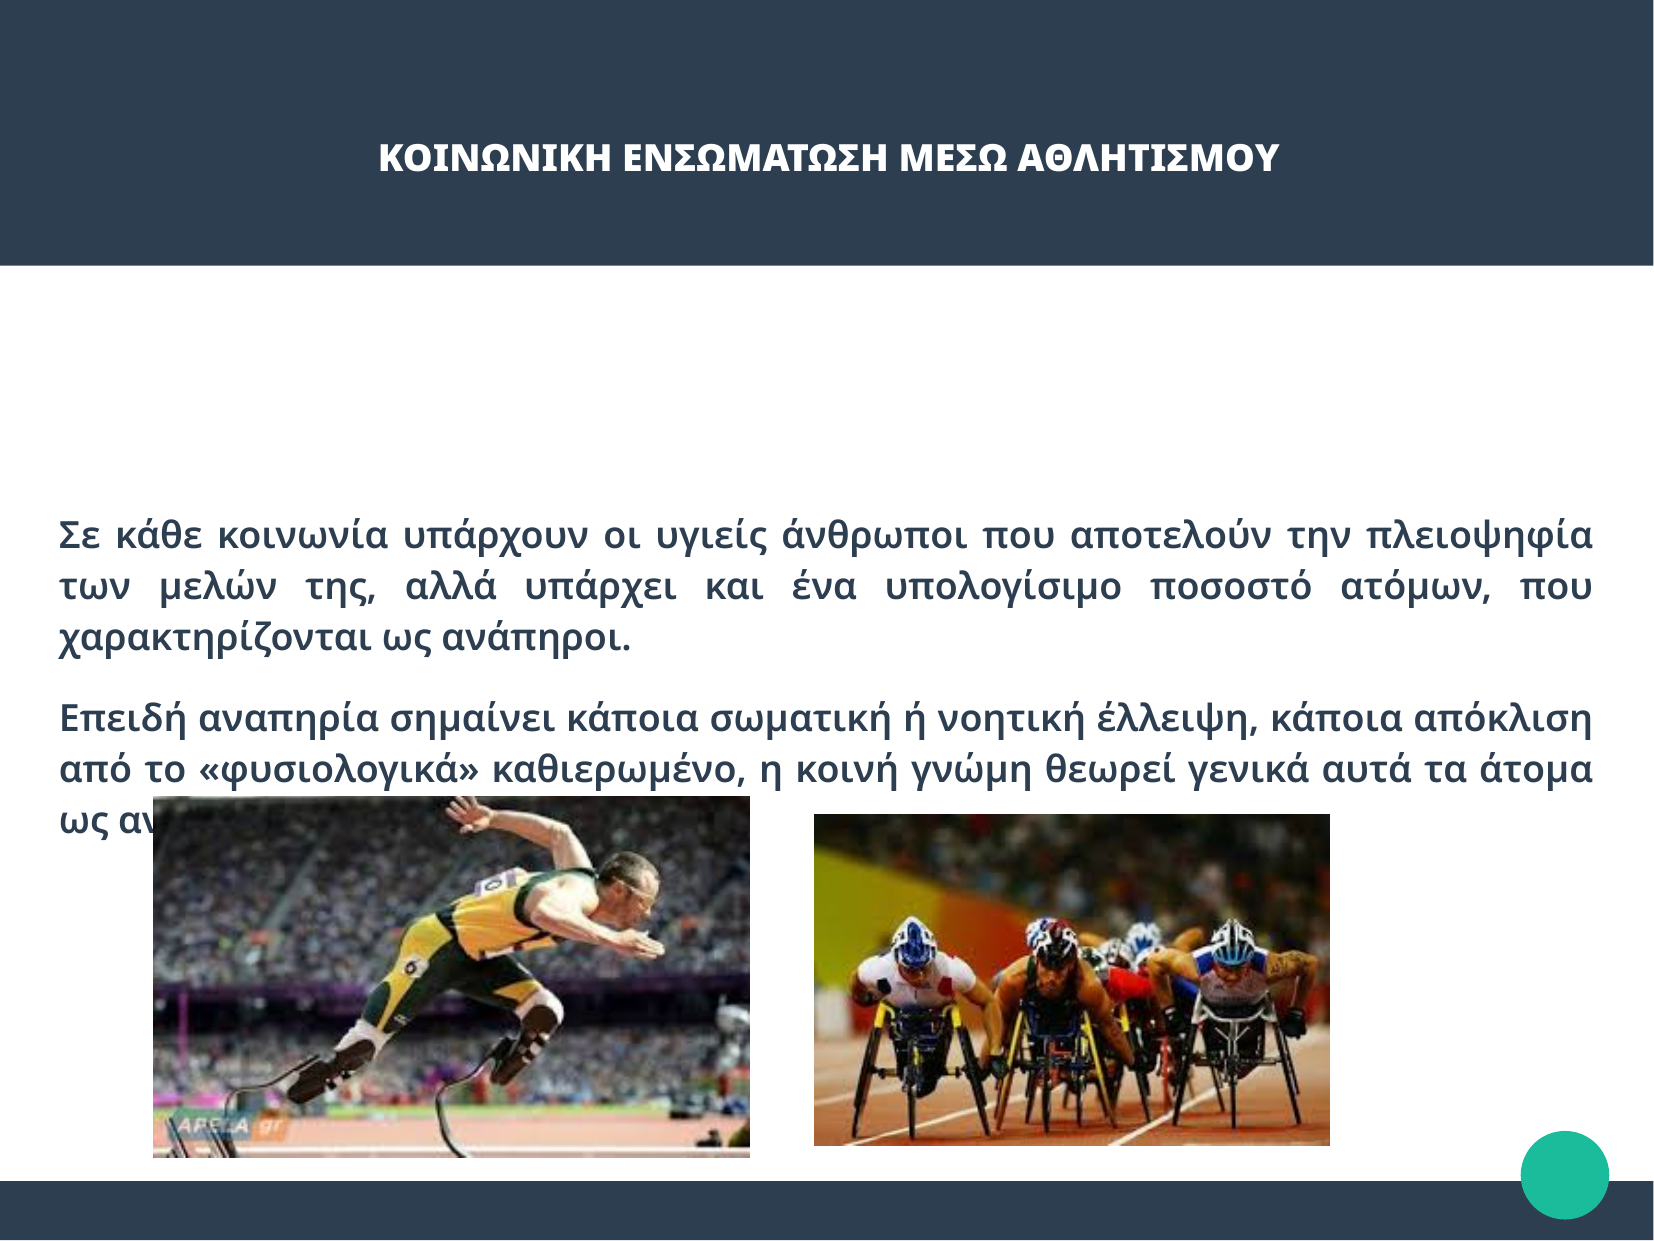

# ΚΟΙΝΩΝΙΚΗ ΕΝΣΩΜΑΤΩΣΗ ΜΕΣΩ ΑΘΛΗΤΙΣΜΟΥ
Σε κάθε κοινωνία υπάρχουν οι υγιείς άνθρωποι που αποτελούν την πλειοψηφία των μελών της, αλλά υπάρχει και ένα υπολογίσιμο ποσοστό ατόμων, που χαρακτηρίζονται ως ανάπηροι.
Επειδή αναπηρία σημαίνει κάποια σωματική ή νοητική έλλειψη, κάποια απόκλιση από το «φυσιολογικά» καθιερωμένο, η κοινή γνώμη θεωρεί γενικά αυτά τα άτομα ως ανίκανα.